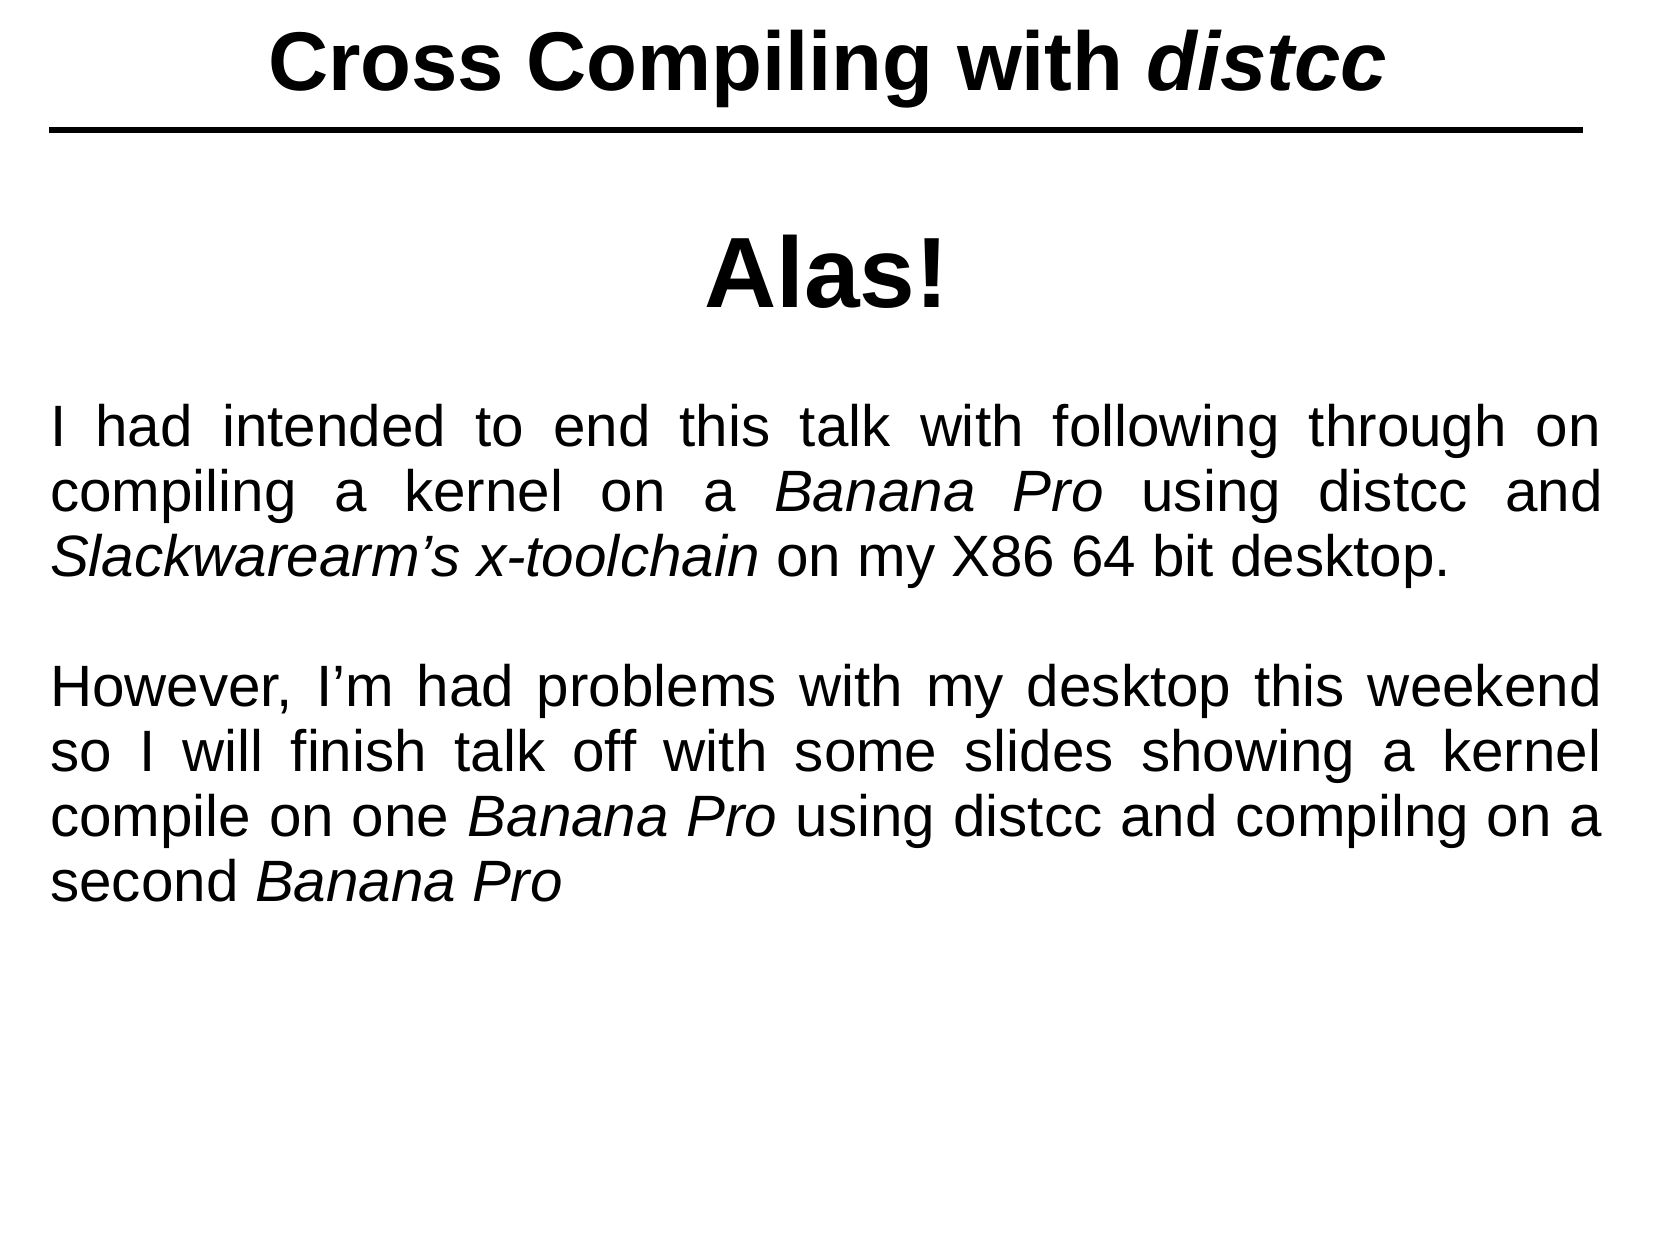

Cross Compiling with distcc
Alas!
I had intended to end this talk with following through on compiling a kernel on a Banana Pro using distcc and Slackwarearm’s x-toolchain on my X86 64 bit desktop.
However, I’m had problems with my desktop this weekend so I will finish talk off with some slides showing a kernel compile on one Banana Pro using distcc and compilng on a second Banana Pro